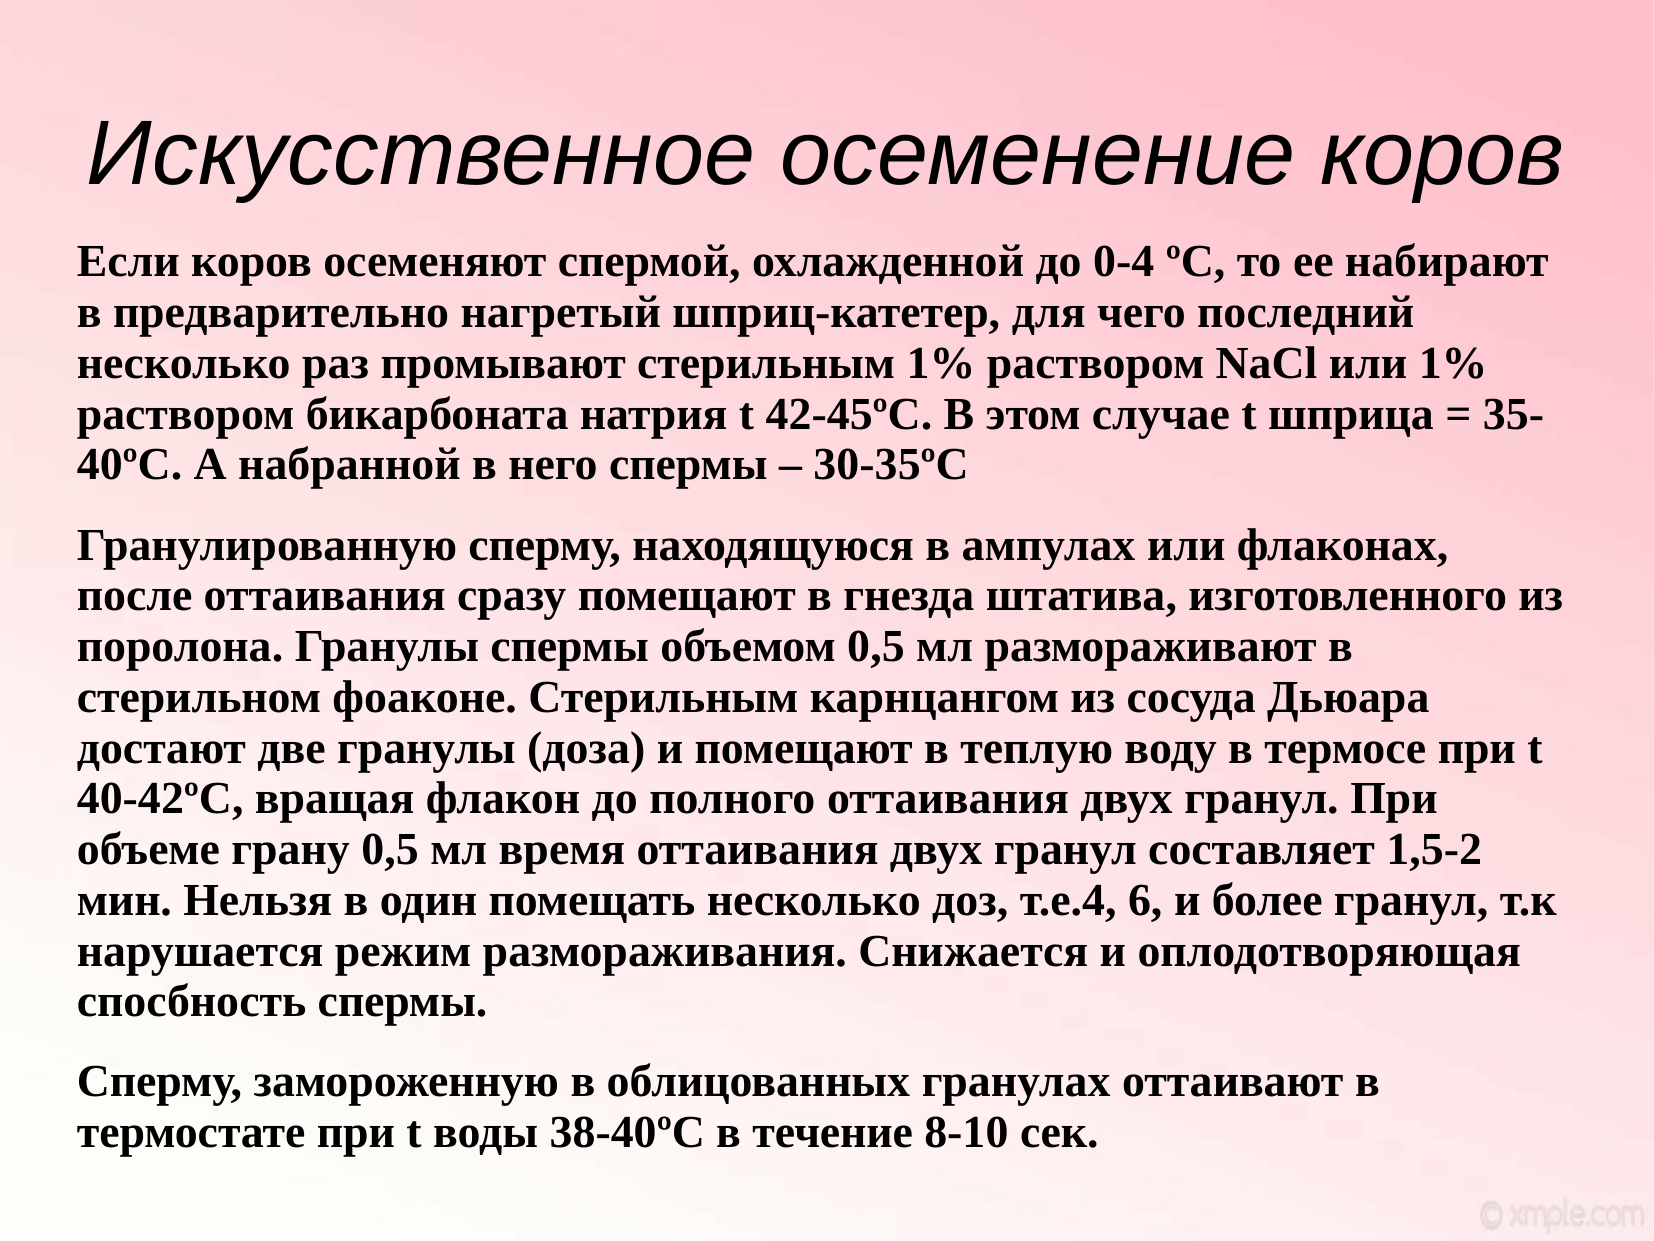

# Искусственное осеменение коров
Если коров осеменяют спермой, охлажденной до 0-4 ºС, то ее набирают в предварительно нагретый шприц-катетер, для чего последний несколько раз промывают стерильным 1% раствором NaCl или 1% раствором бикарбоната натрия t 42-45ºС. В этом случае t шприца = 35-40ºС. А набранной в него спермы – 30-35ºС
Гранулированную сперму, находящуюся в ампулах или флаконах, после оттаивания сразу помещают в гнезда штатива, изготовленного из поролона. Гранулы спермы объемом 0,5 мл размораживают в стерильном фоаконе. Стерильным карнцангом из сосуда Дьюара достают две гранулы (доза) и помещают в теплую воду в термосе при t 40-42ºС, вращая флакон до полного оттаивания двух гранул. При объеме грану 0,5 мл время оттаивания двух гранул составляет 1,5-2 мин. Нельзя в один помещать несколько доз, т.е.4, 6, и более гранул, т.к нарушается режим размораживания. Снижается и оплодотворяющая спосбность спермы.
Сперму, замороженную в облицованных гранулах оттаивают в термостате при t воды 38-40ºС в течение 8-10 сек.